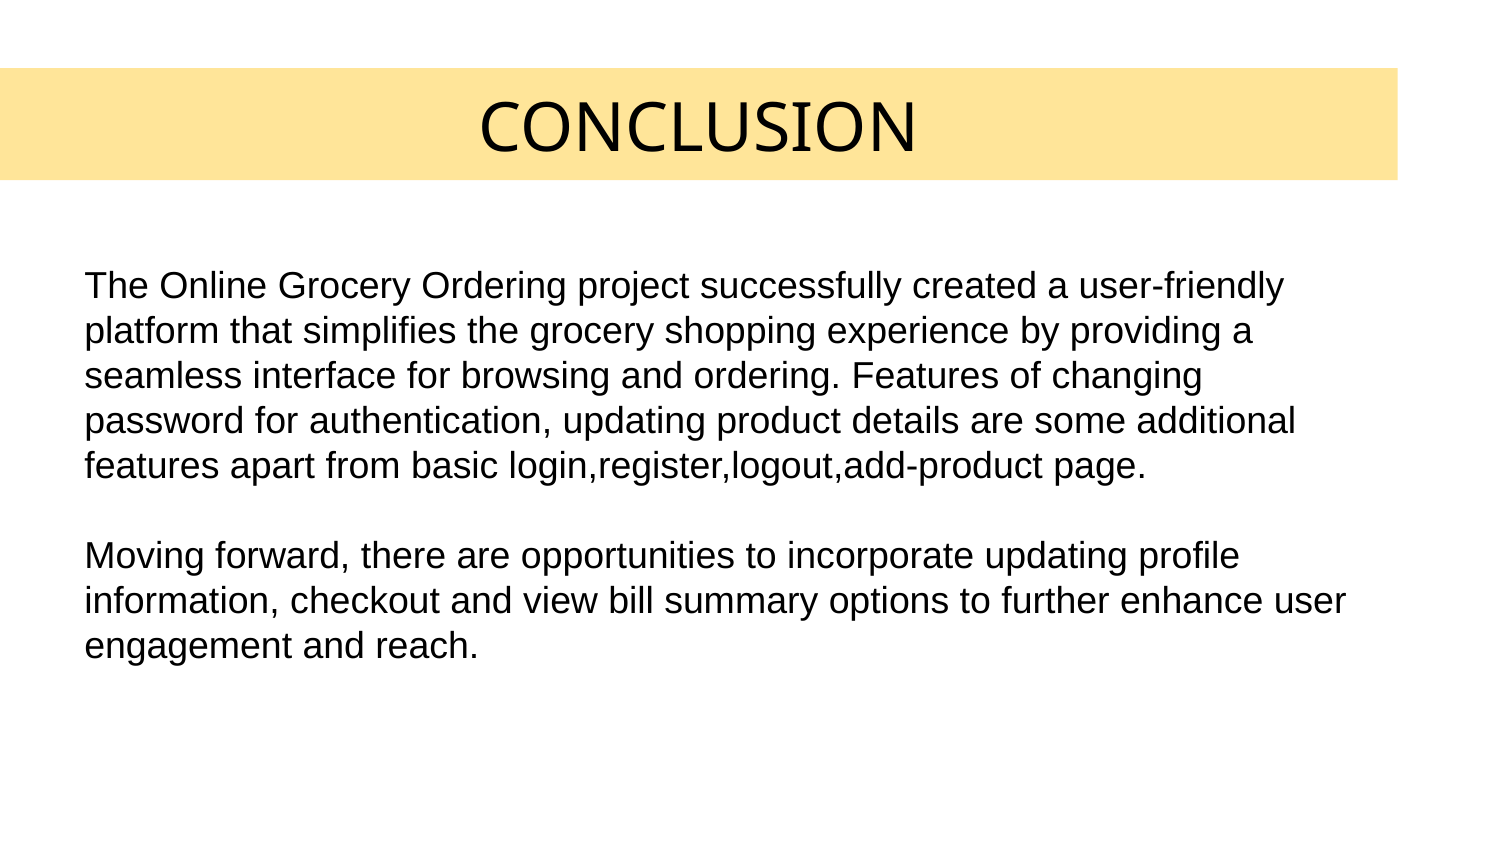

# CONCLUSION
The Online Grocery Ordering project successfully created a user-friendly platform that simplifies the grocery shopping experience by providing a seamless interface for browsing and ordering. Features of changing password for authentication, updating product details are some additional features apart from basic login,register,logout,add-product page.
Moving forward, there are opportunities to incorporate updating profile information, checkout and view bill summary options to further enhance user engagement and reach.